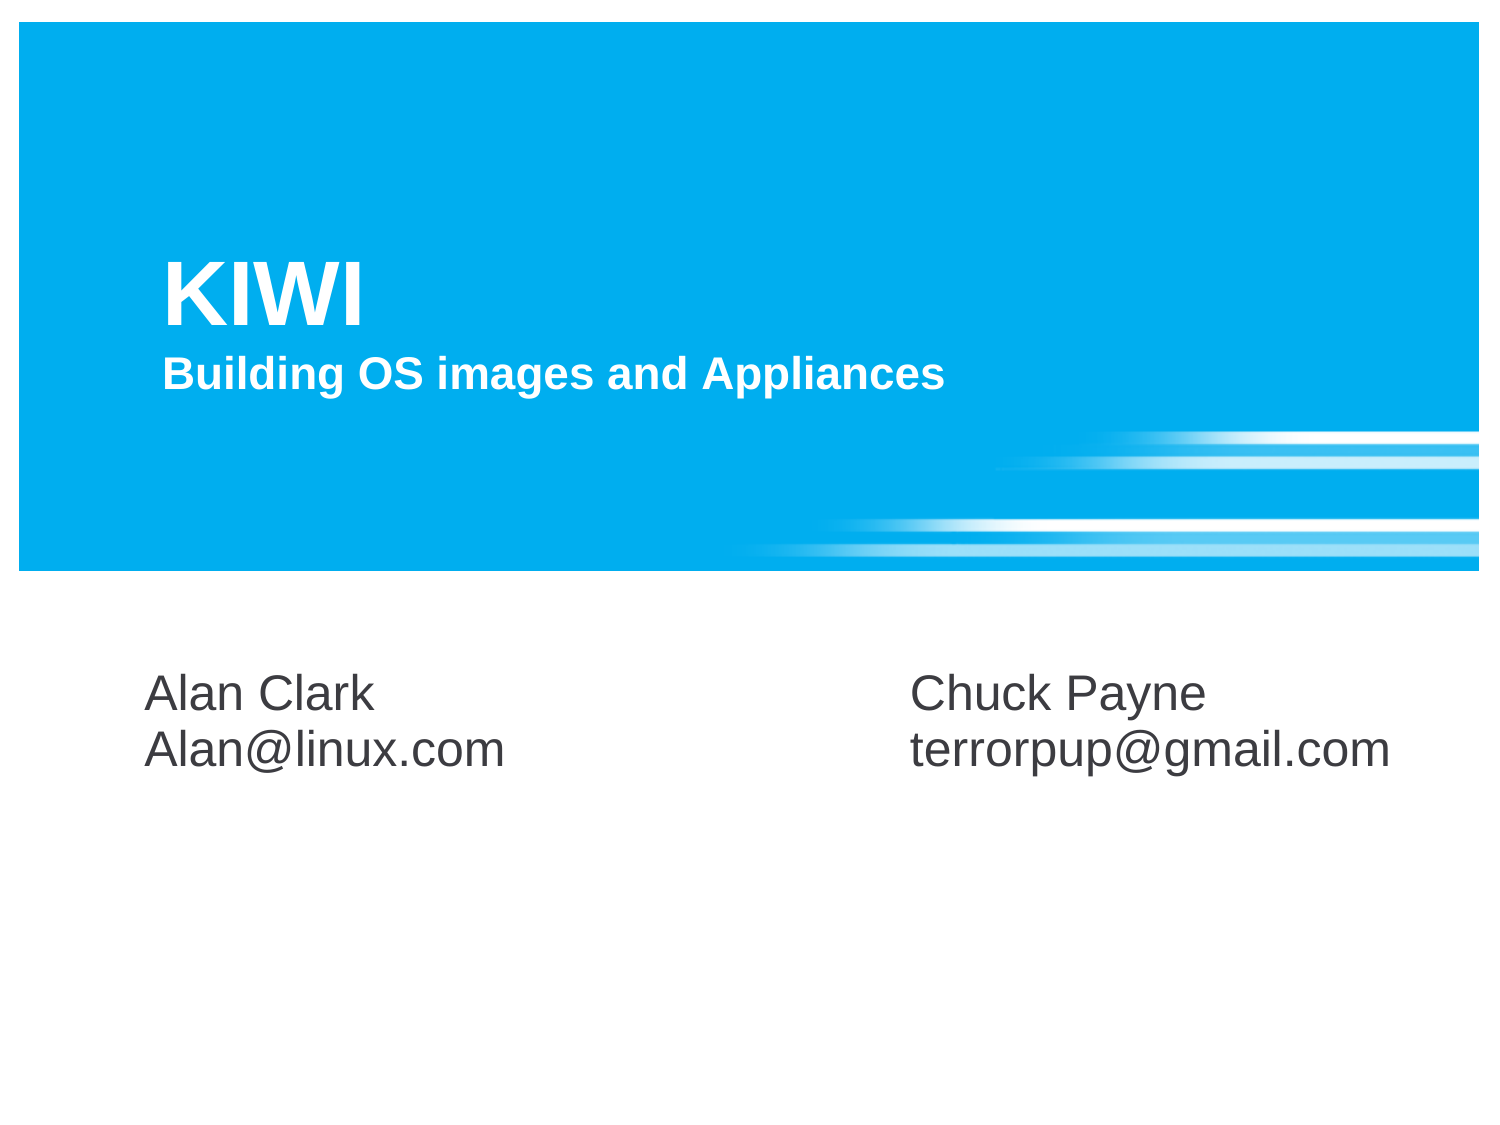

# KIWI Building OS images and Appliances
Alan Clark
Alan@linux.com
Chuck Payne
terrorpup@gmail.com